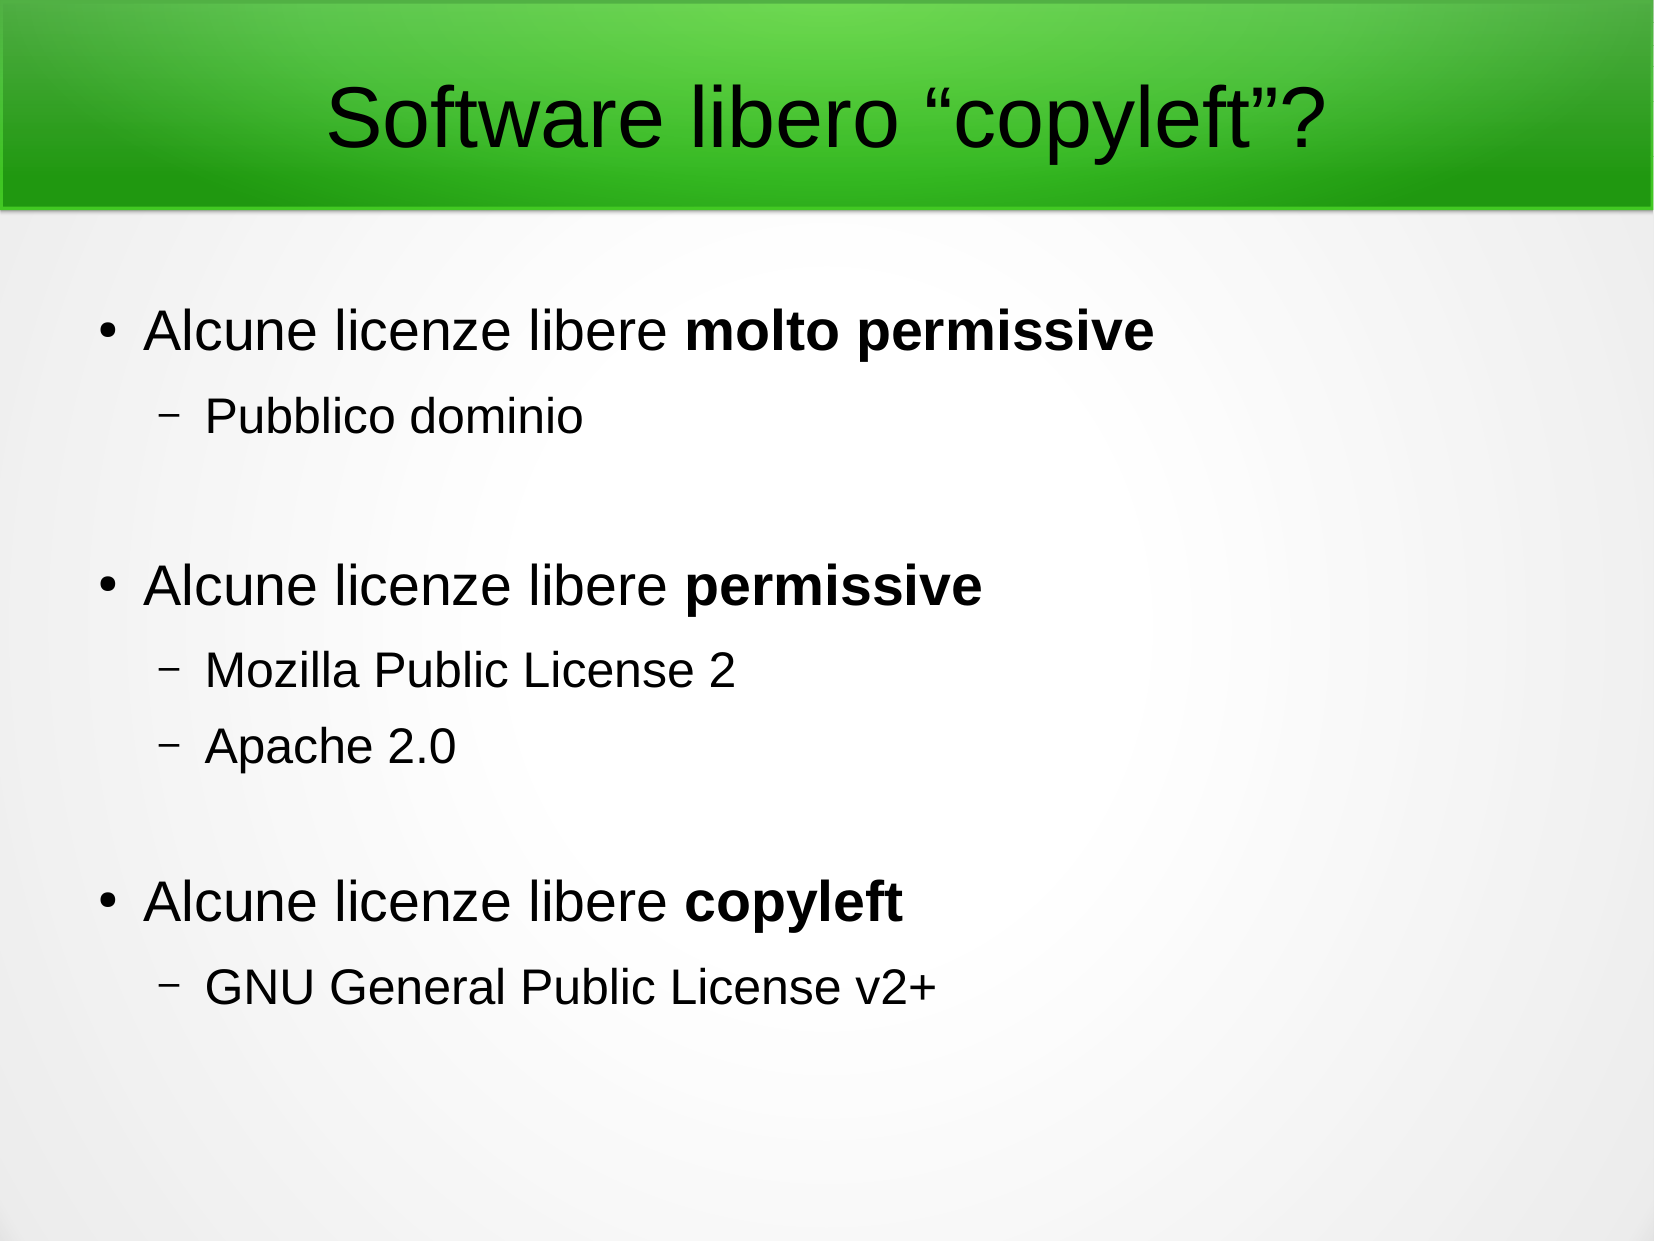

# Software libero “copyleft”?
Alcune licenze libere molto permissive
Pubblico dominio
Alcune licenze libere permissive
Mozilla Public License 2
Apache 2.0
Alcune licenze libere copyleft
GNU General Public License v2+